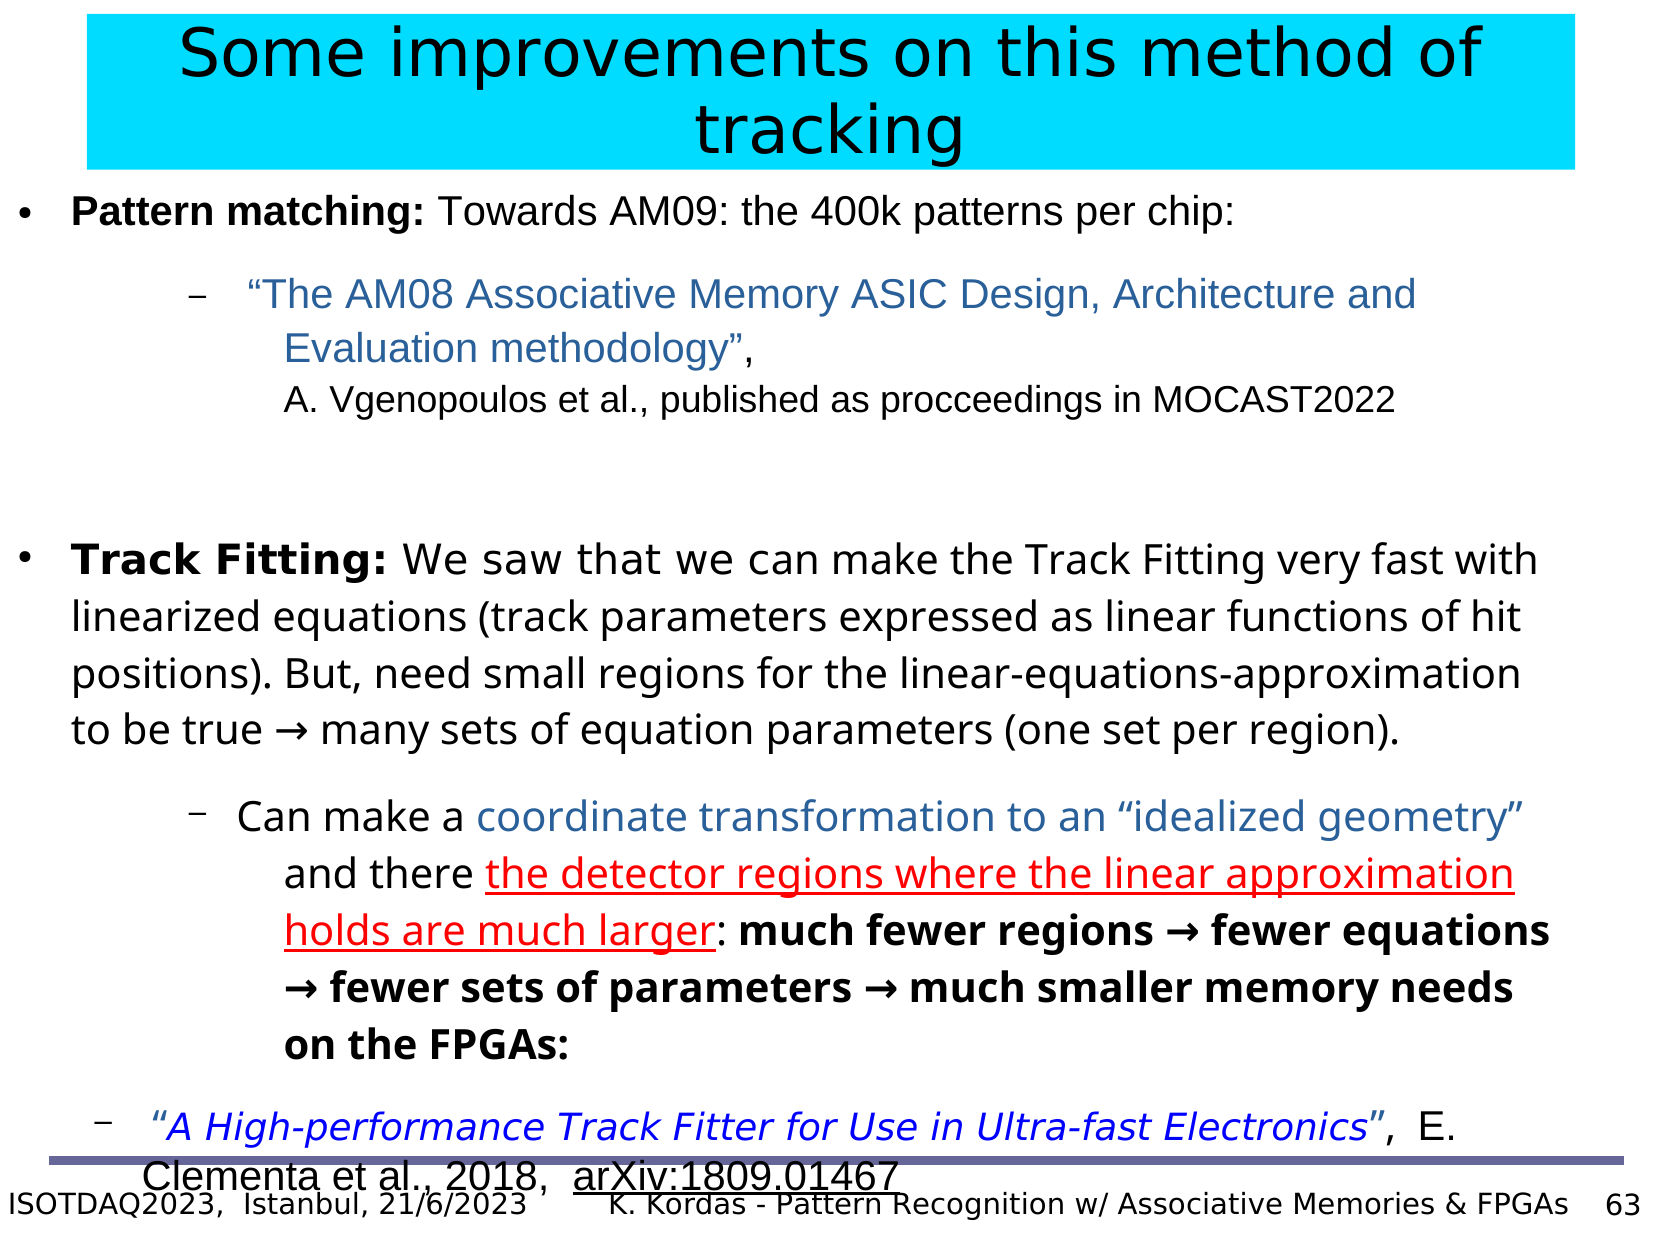

# Some improvements on this method of tracking
Pattern matching: Towards AM09: the 400k patterns per chip:
 “The AM08 Associative Memory ASIC Design, Architecture and Evaluation methodology”, A. Vgenopoulos et al., published as procceedings in MOCAST2022
Track Fitting: We saw that we can make the Track Fitting very fast with linearized equations (track parameters expressed as linear functions of hit positions). But, need small regions for the linear-equations-approximation to be true → many sets of equation parameters (one set per region).
Can make a coordinate transformation to an “idealized geometry” and there the detector regions where the linear approximation holds are much larger: much fewer regions → fewer equations → fewer sets of parameters → much smaller memory needs on the FPGAs:
 “A High-performance Track Fitter for Use in Ultra-fast Electronics”, E. Clementa et al., 2018, arXiv:1809.01467
ISOTDAQ2023, Istanbul, 21/6/2023
K. Kordas - Pattern Recognition w/ Associative Memories & FPGAs
63